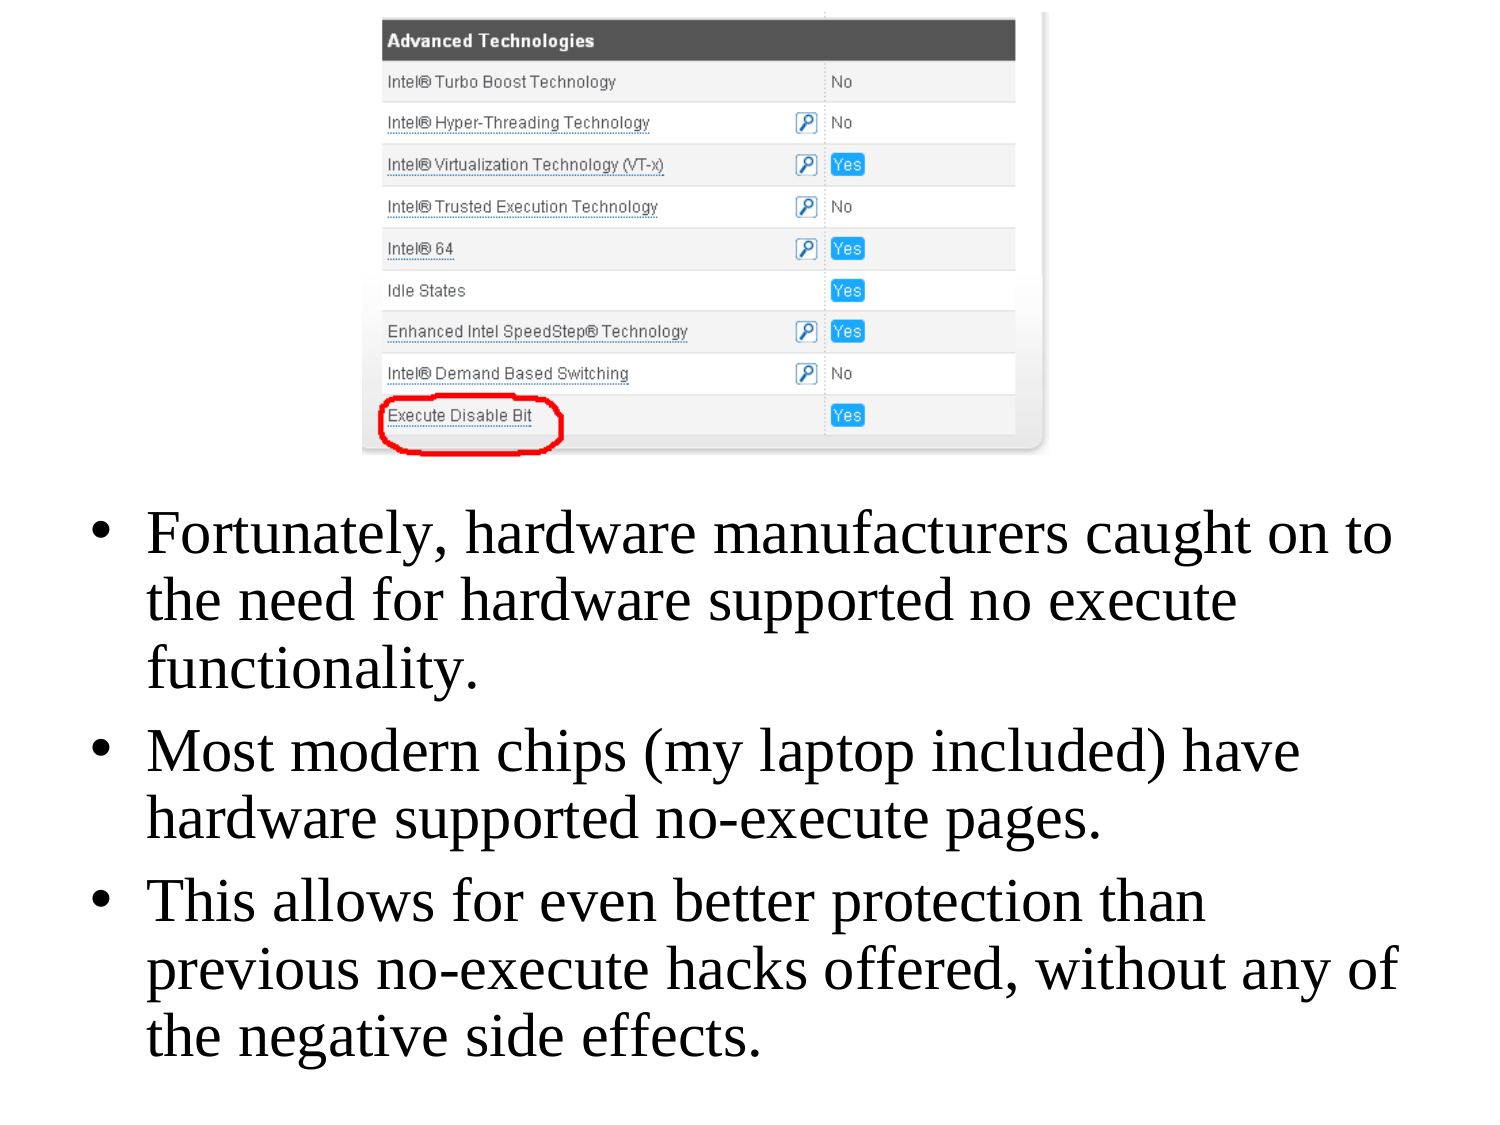

# Fortunately, hardware manufacturers caught on to the need for hardware supported no execute functionality.
Most modern chips (my laptop included) have hardware supported no-execute pages.
This allows for even better protection than previous no-execute hacks offered, without any of the negative side effects.